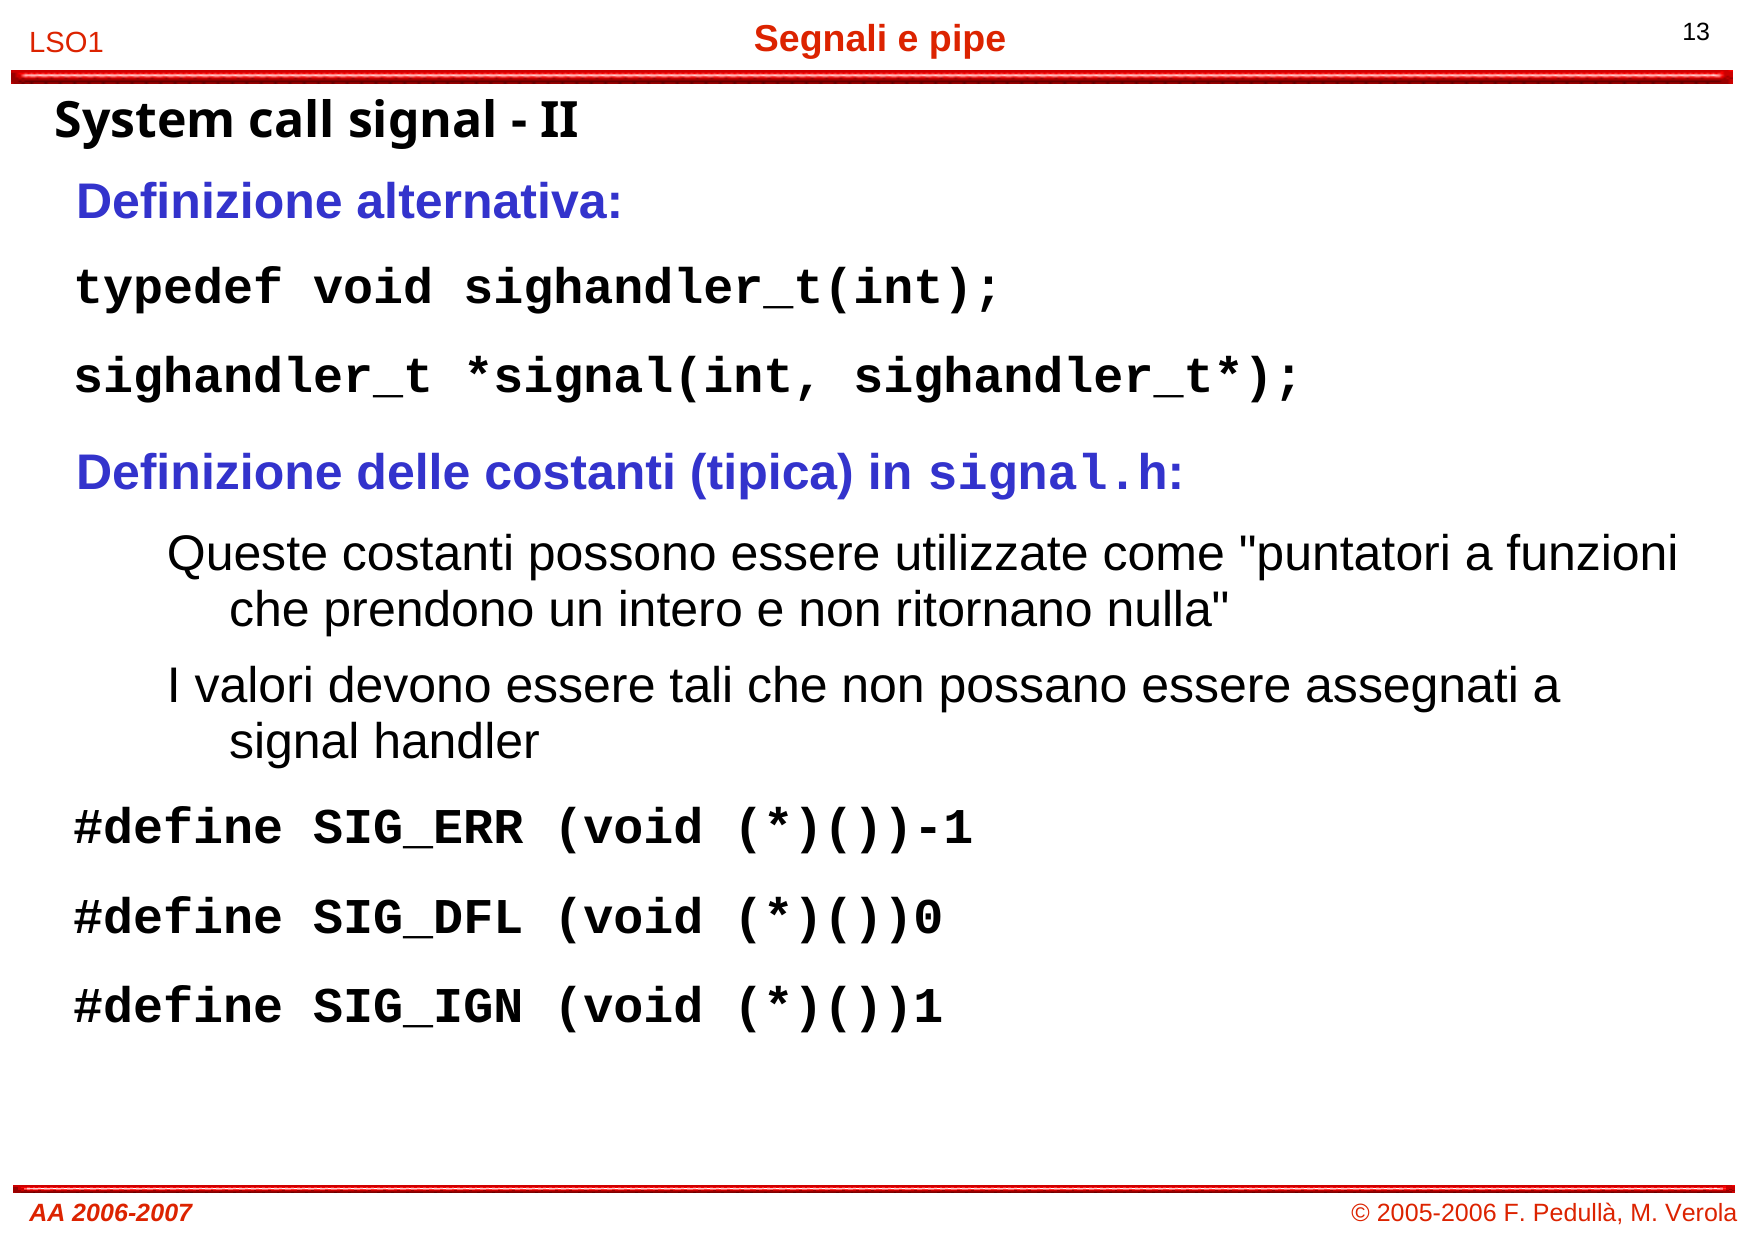

# System call signal - II
Definizione alternativa:
typedef void sighandler_t(int);
sighandler_t *signal(int, sighandler_t*);
Definizione delle costanti (tipica) in signal.h:
Queste costanti possono essere utilizzate come "puntatori a funzioni che prendono un intero e non ritornano nulla"
I valori devono essere tali che non possano essere assegnati a signal handler
#define SIG_ERR (void (*)())-1
#define SIG_DFL (void (*)())0
#define SIG_IGN (void (*)())1